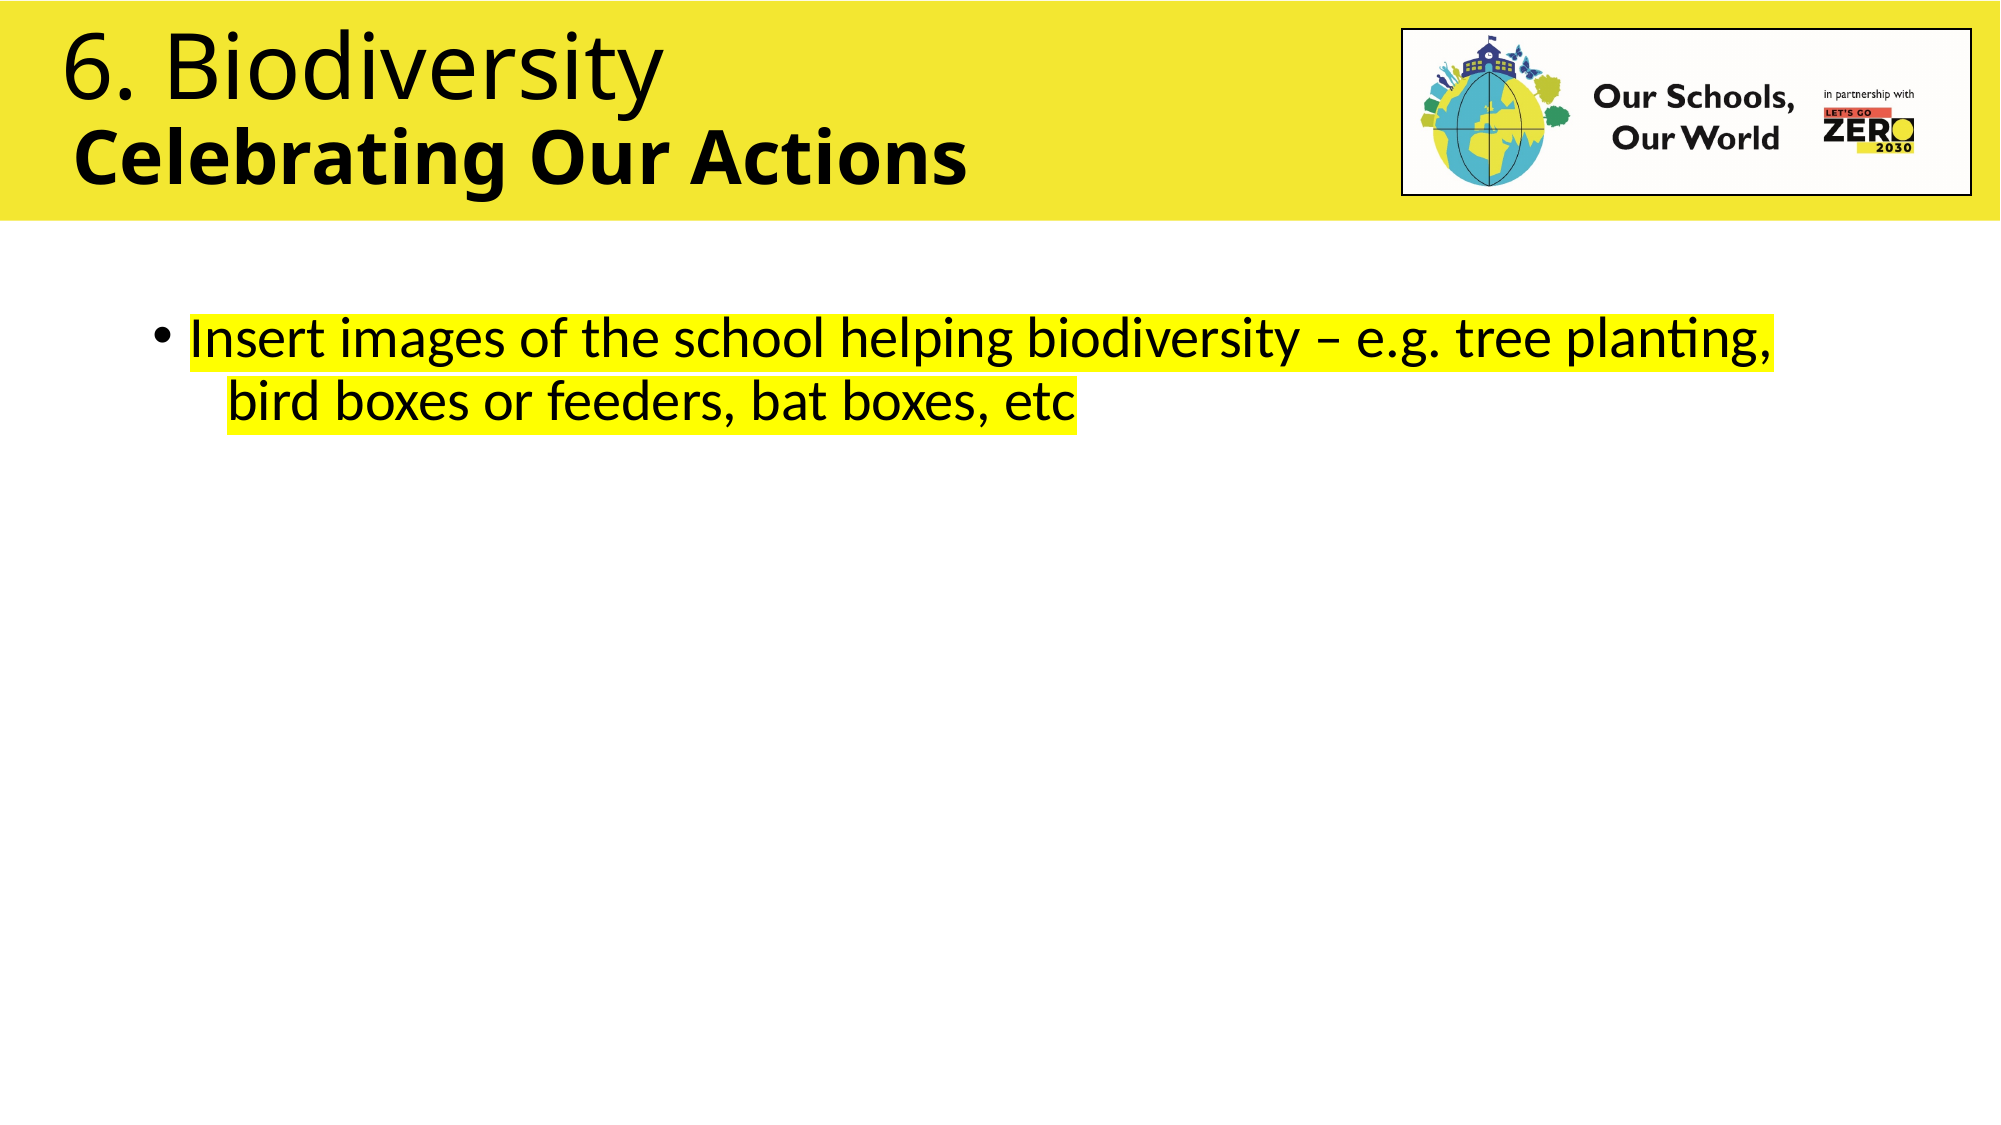

# 6. Biodiversity   Celebrating Our Actions
Insert images of the school helping biodiversity – e.g. tree planting, bird boxes or feeders, bat boxes, etc